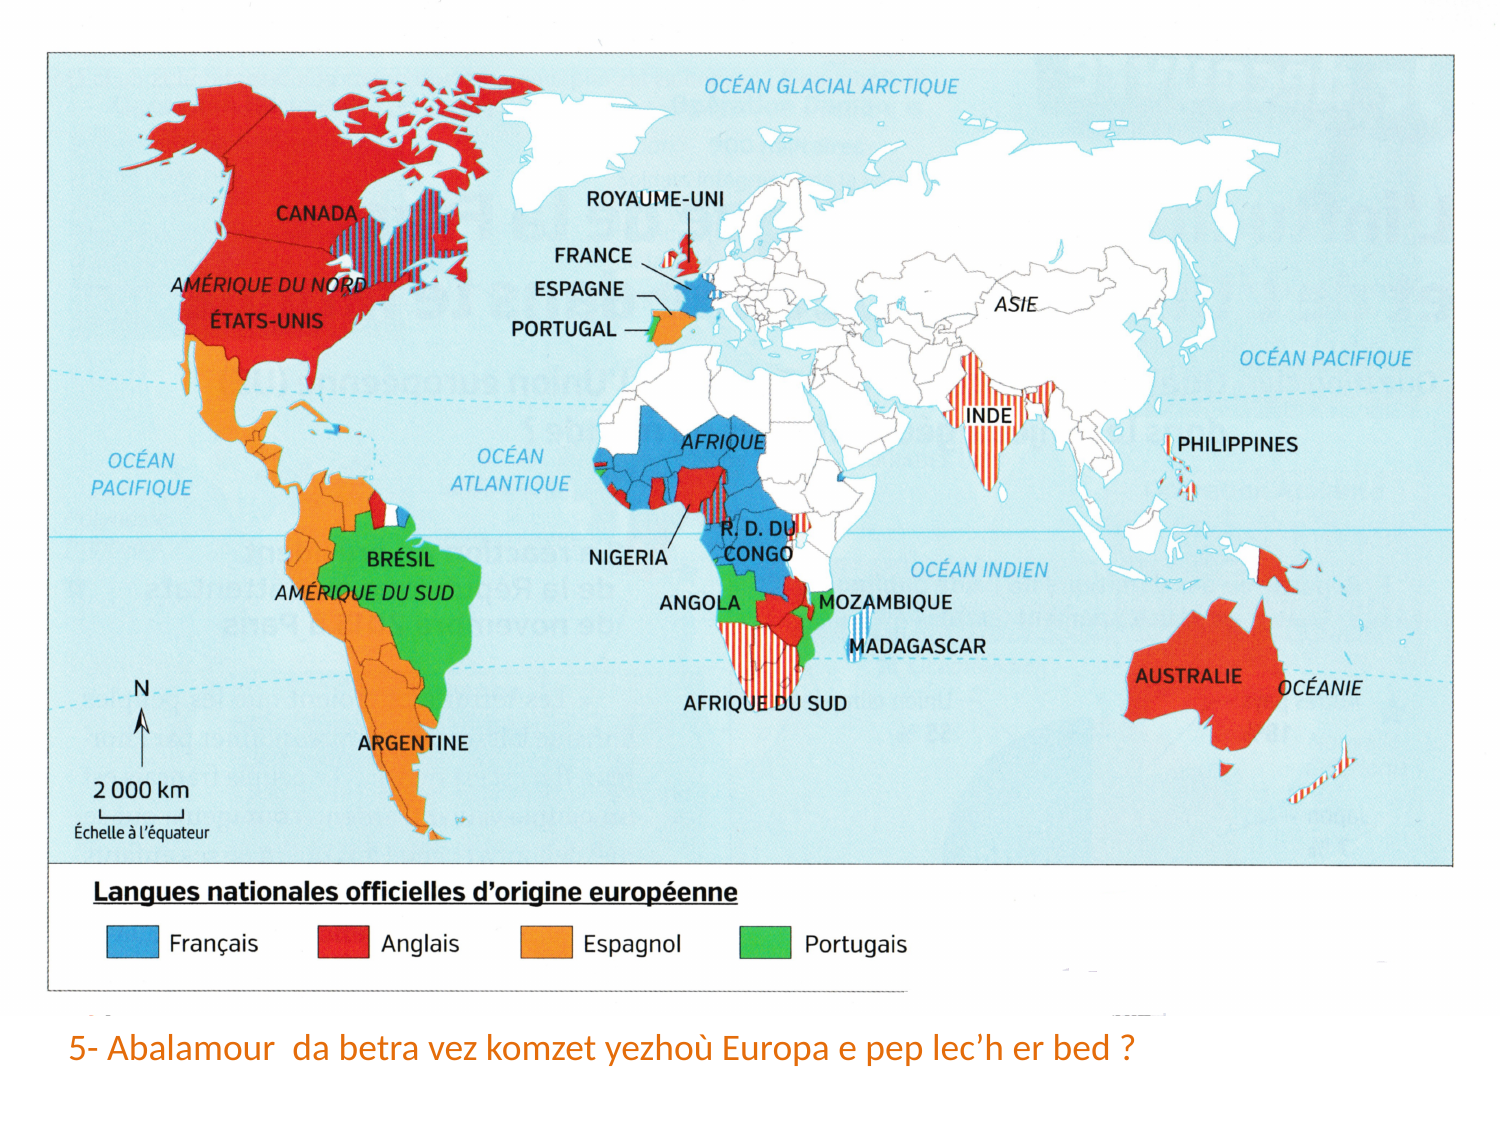

5- Abalamour da betra vez komzet yezhoù Europa e pep lec’h er bed ?